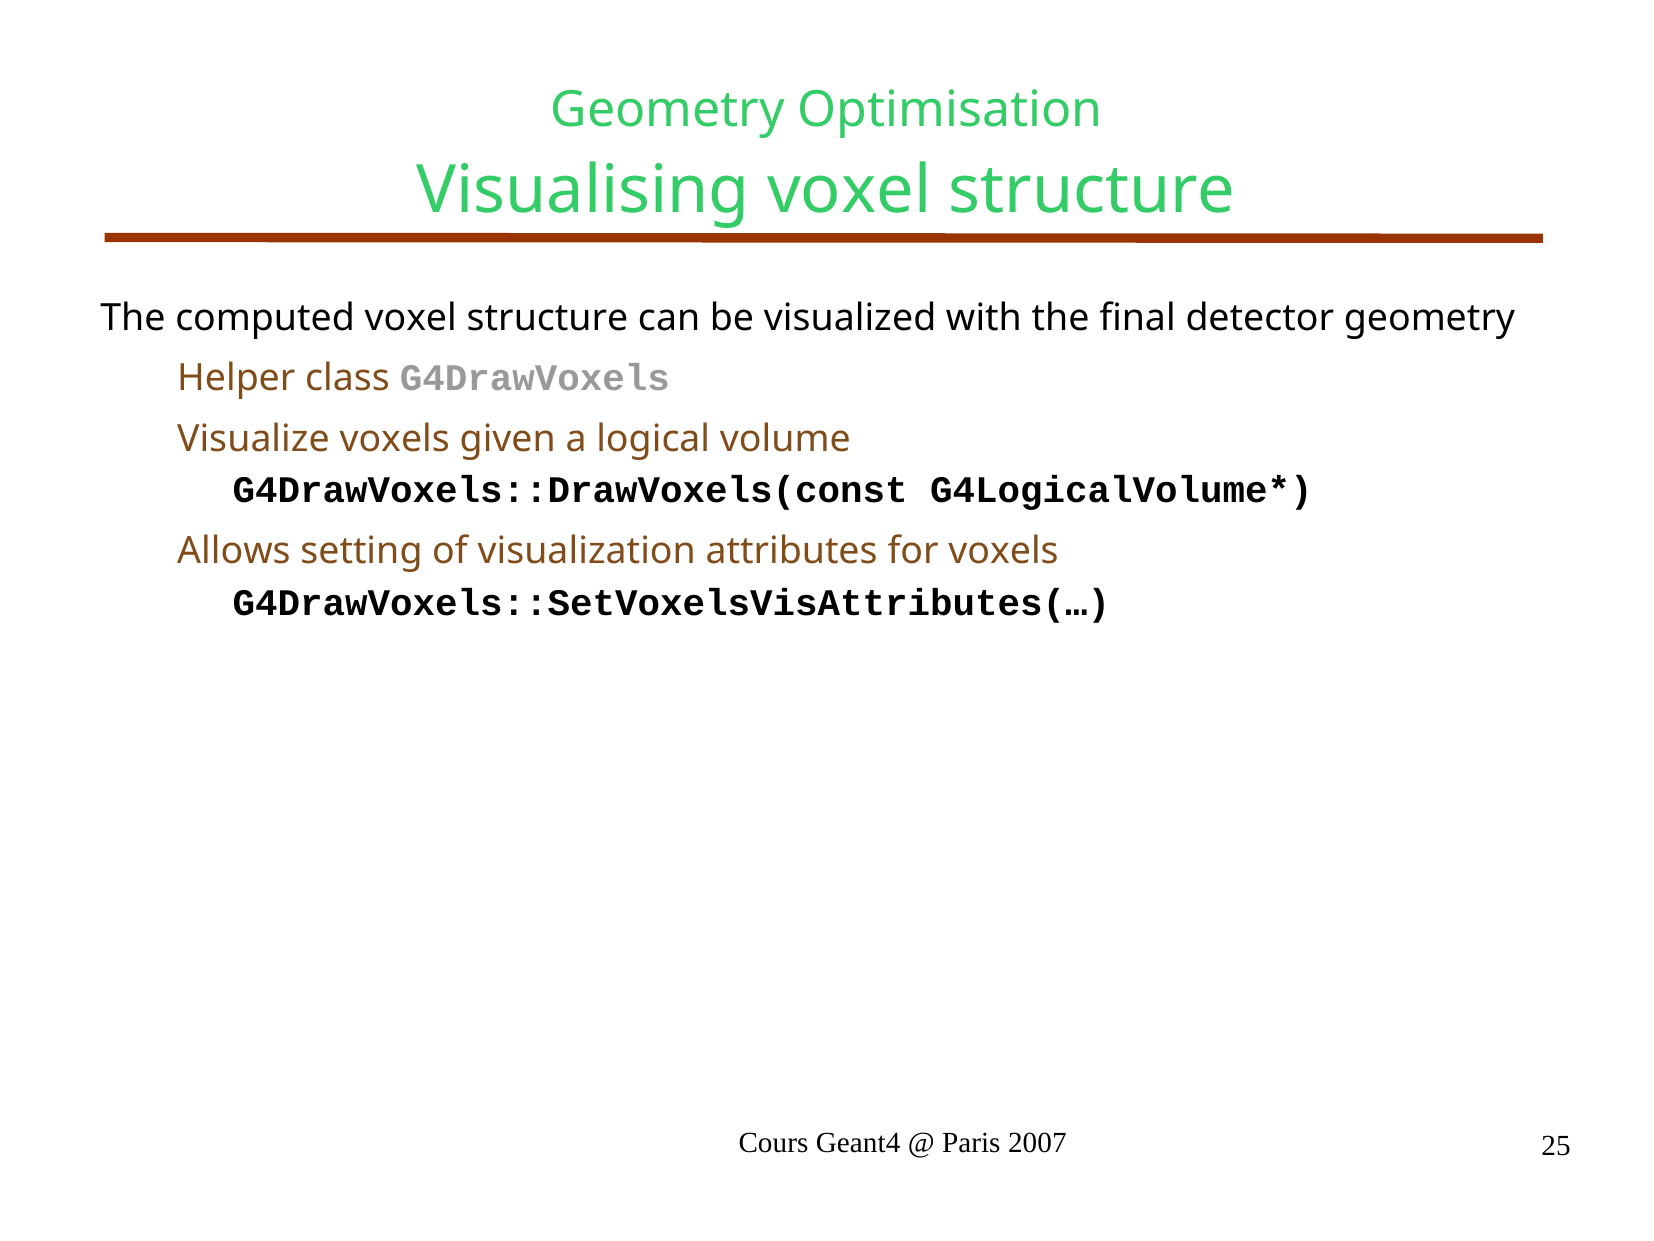

# Geometry Optimisation Visualising voxel structure
The computed voxel structure can be visualized with the final detector geometry
Helper class G4DrawVoxels
Visualize voxels given a logical volume
G4DrawVoxels::DrawVoxels(const G4LogicalVolume*)
Allows setting of visualization attributes for voxels
G4DrawVoxels::SetVoxelsVisAttributes(…)
Cours Geant4 @ Paris 2007
25